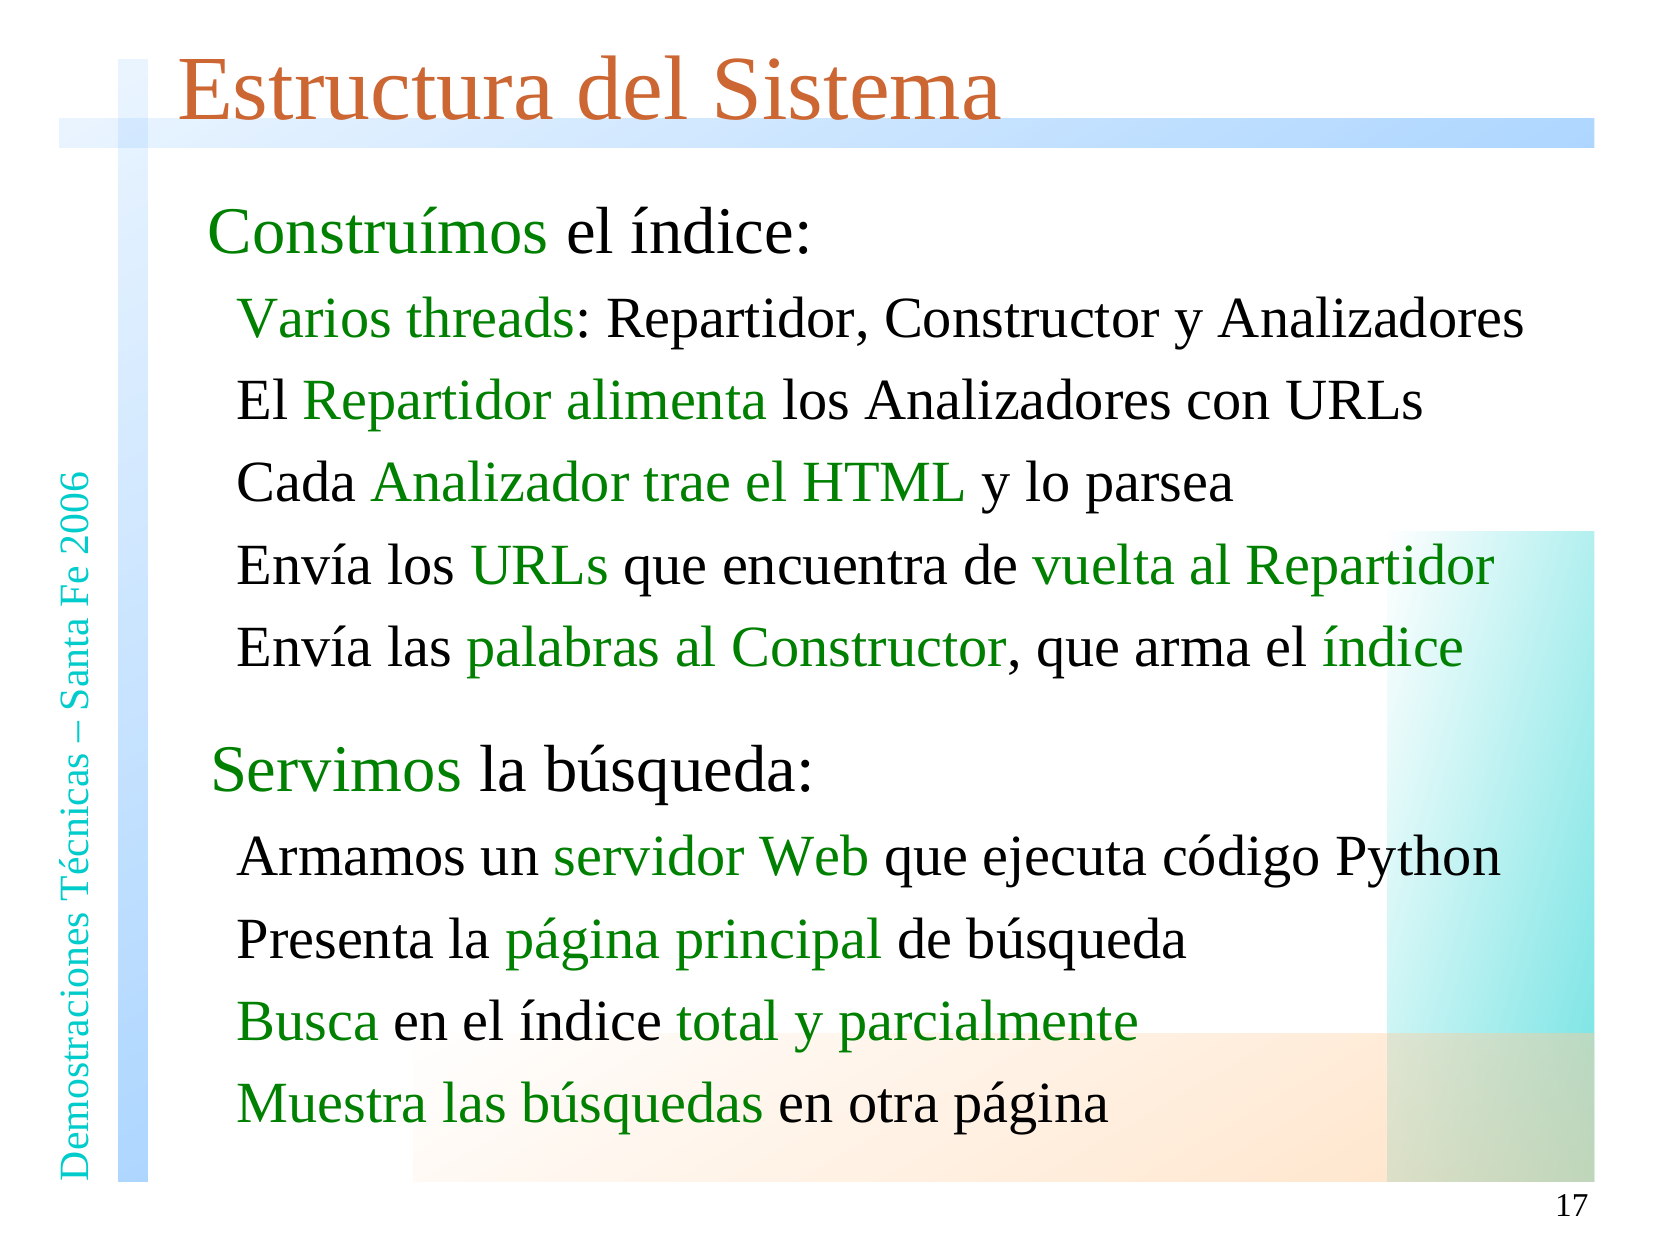

# Estructura del Sistema
 Construímos el índice:
Varios threads: Repartidor, Constructor y Analizadores
El Repartidor alimenta los Analizadores con URLs
Cada Analizador trae el HTML y lo parsea
Envía los URLs que encuentra de vuelta al Repartidor
Envía las palabras al Constructor, que arma el índice
 Servimos la búsqueda:
Armamos un servidor Web que ejecuta código Python
Presenta la página principal de búsqueda
Busca en el índice total y parcialmente
Muestra las búsquedas en otra página